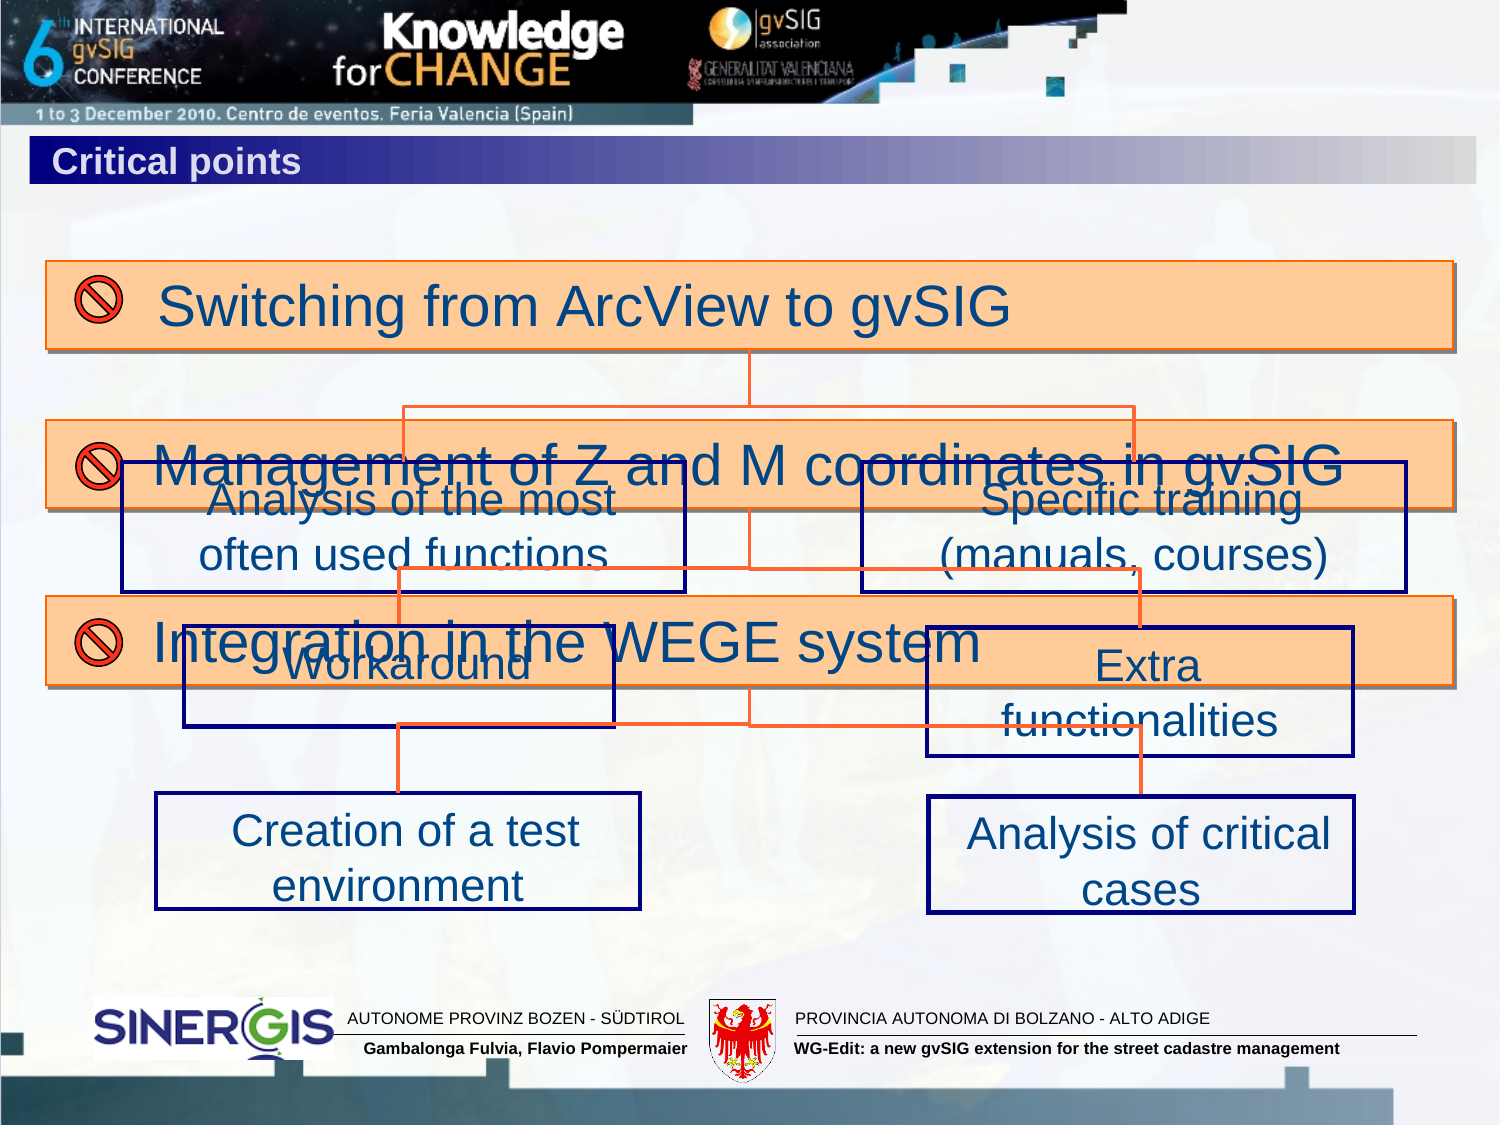

Critical points
 Switching from ArcView to gvSIG
 Management of Z and M coordinates in gvSIG
Analysis of the most often used functions
Specific training (manuals, courses)
 Integration in the WEGE system
Workaround
Extra functionalities
Creation of a test environment
Analysis of critical cases